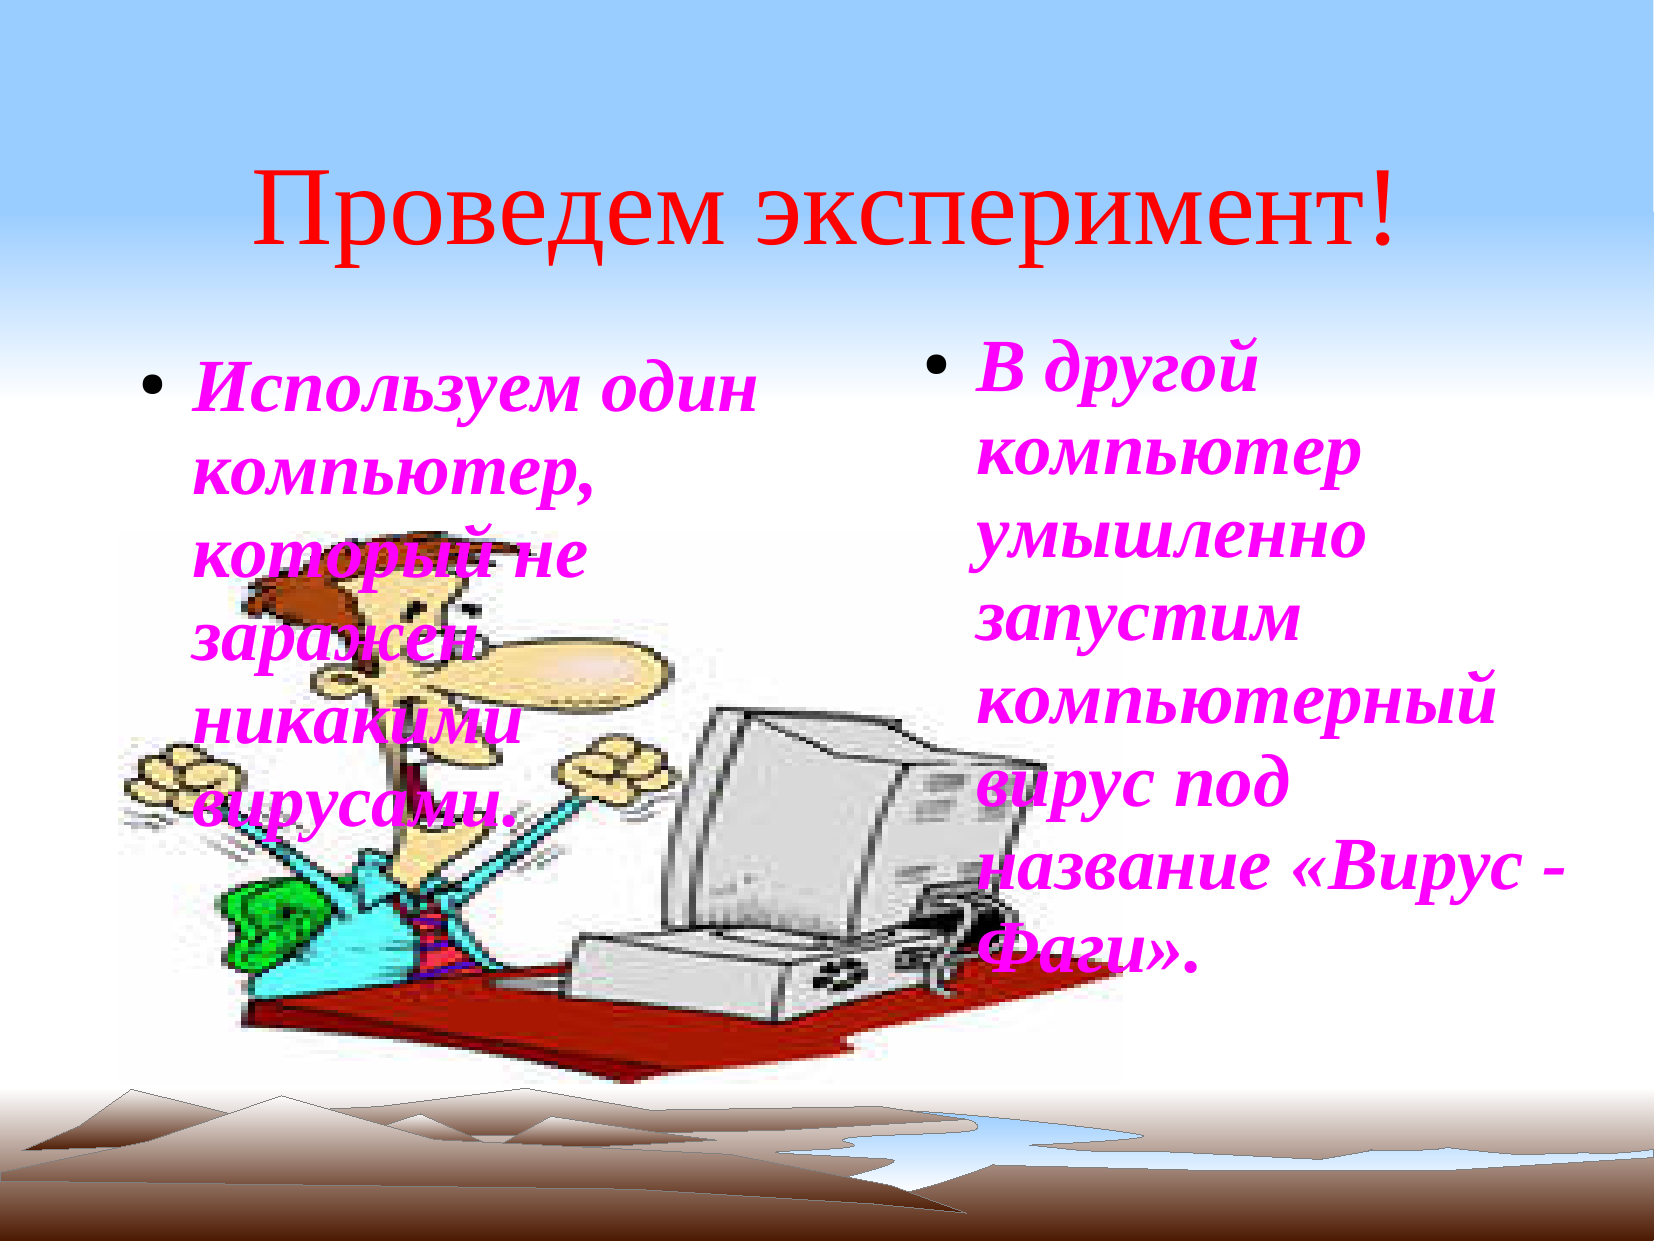

# Проведем эксперимент!
В другой компьютер умышленно запустим компьютерный вирус под название «Вирус - Фаги».
Используем один компьютер, который не заражен никакими вирусами.